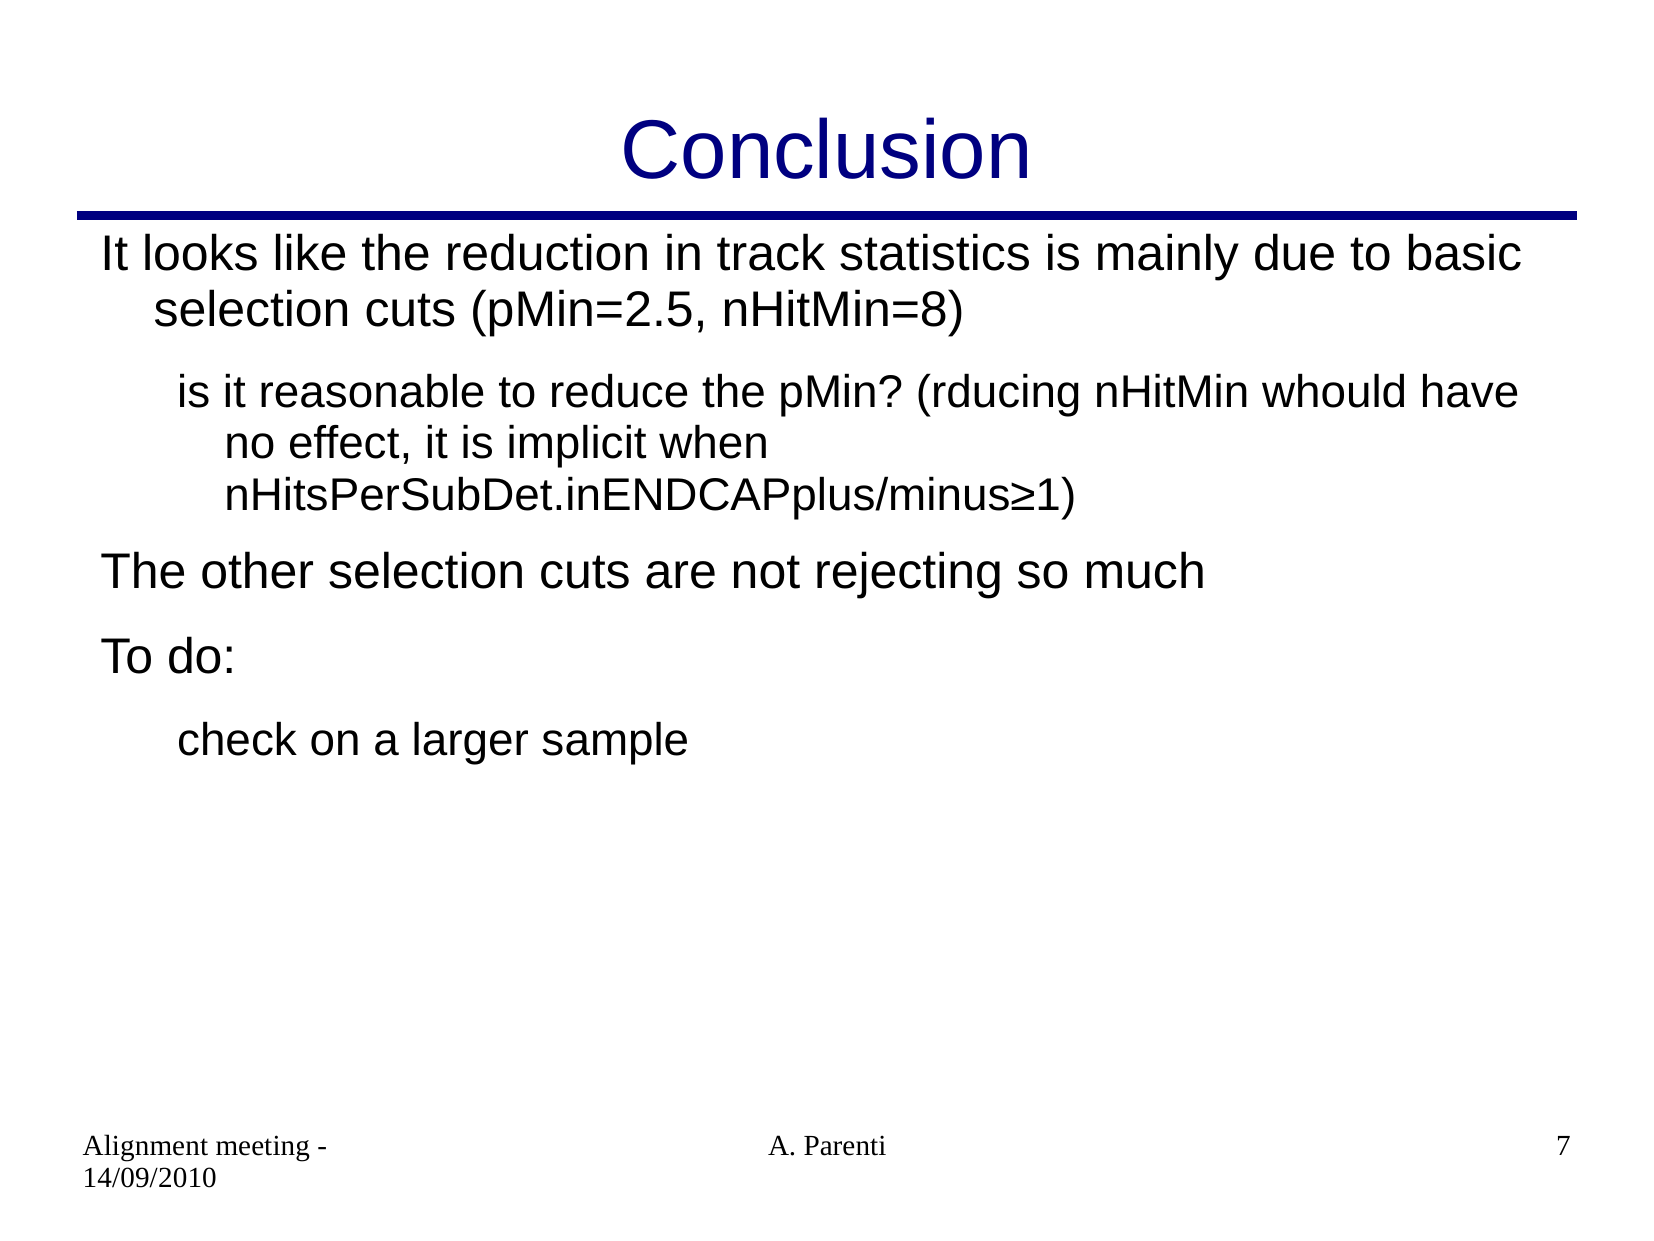

# Conclusion
It looks like the reduction in track statistics is mainly due to basic selection cuts (pMin=2.5, nHitMin=8)
is it reasonable to reduce the pMin? (rducing nHitMin whould have no effect, it is implicit when nHitsPerSubDet.inENDCAPplus/minus≥1)
The other selection cuts are not rejecting so much
To do:
check on a larger sample
7